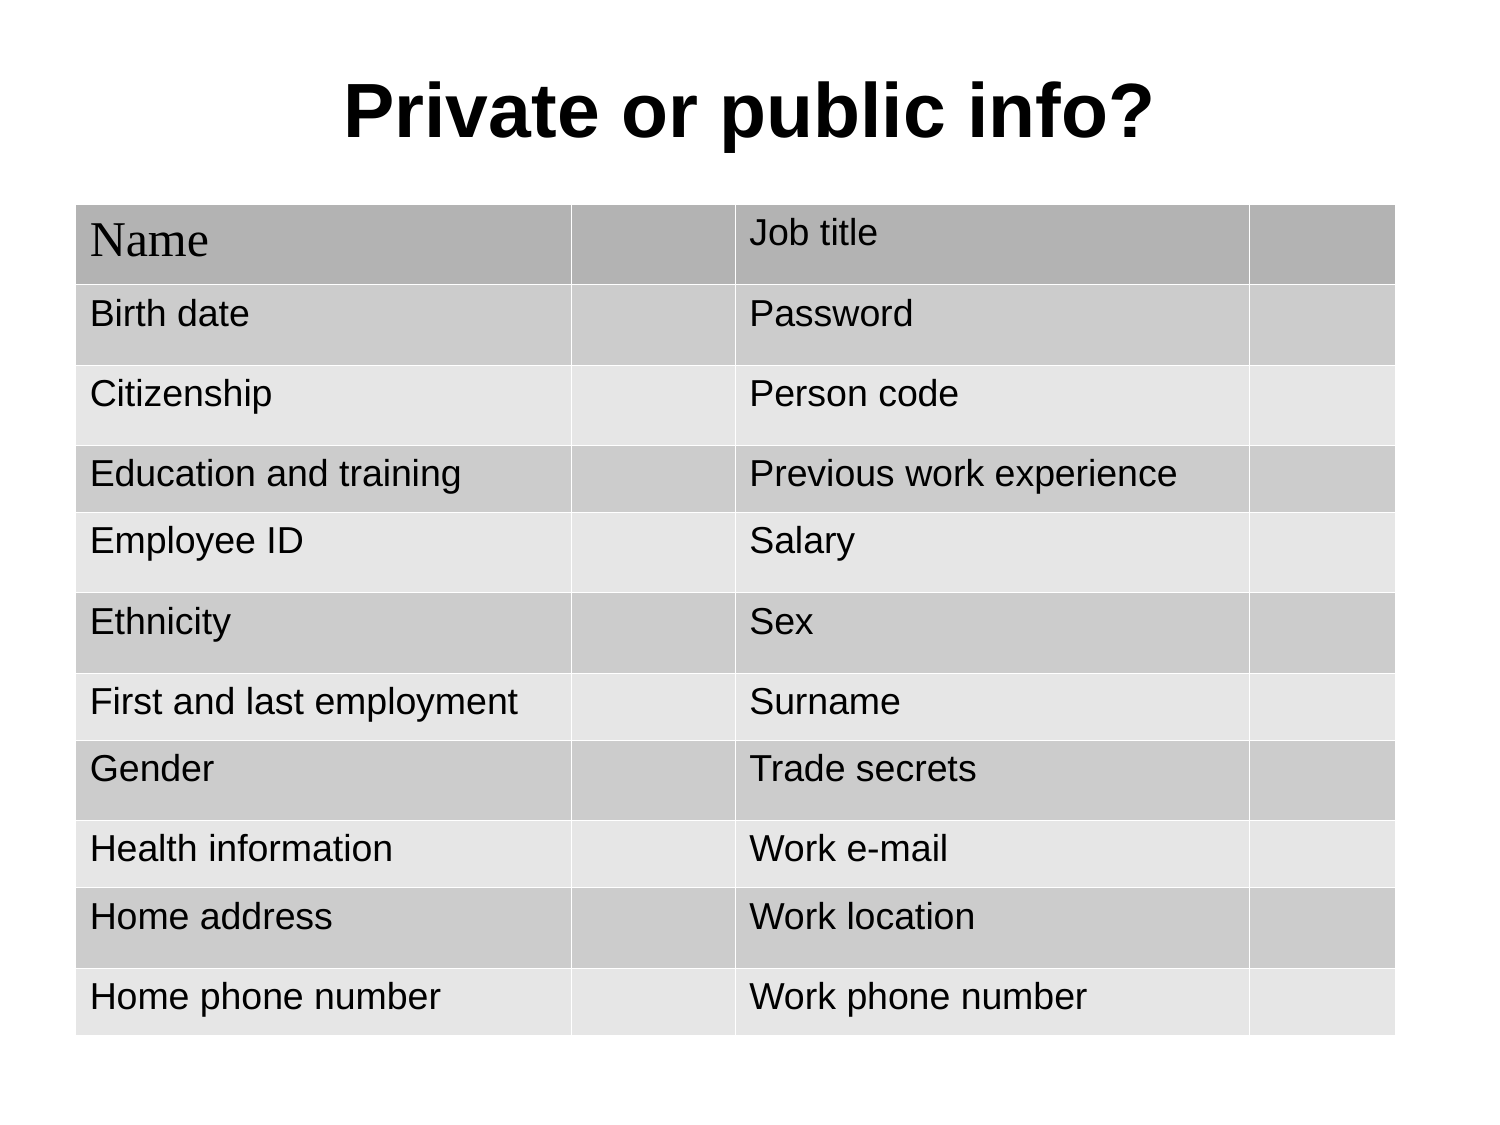

# Private or public info?
| Name | | Job title | |
| --- | --- | --- | --- |
| Birth date | | Password | |
| Citizenship | | Person code | |
| Education and training | | Previous work experience | |
| Employee ID | | Salary | |
| Ethnicity | | Sex | |
| First and last employment | | Surname | |
| Gender | | Trade secrets | |
| Health information | | Work e-mail | |
| Home address | | Work location | |
| Home phone number | | Work phone number | |